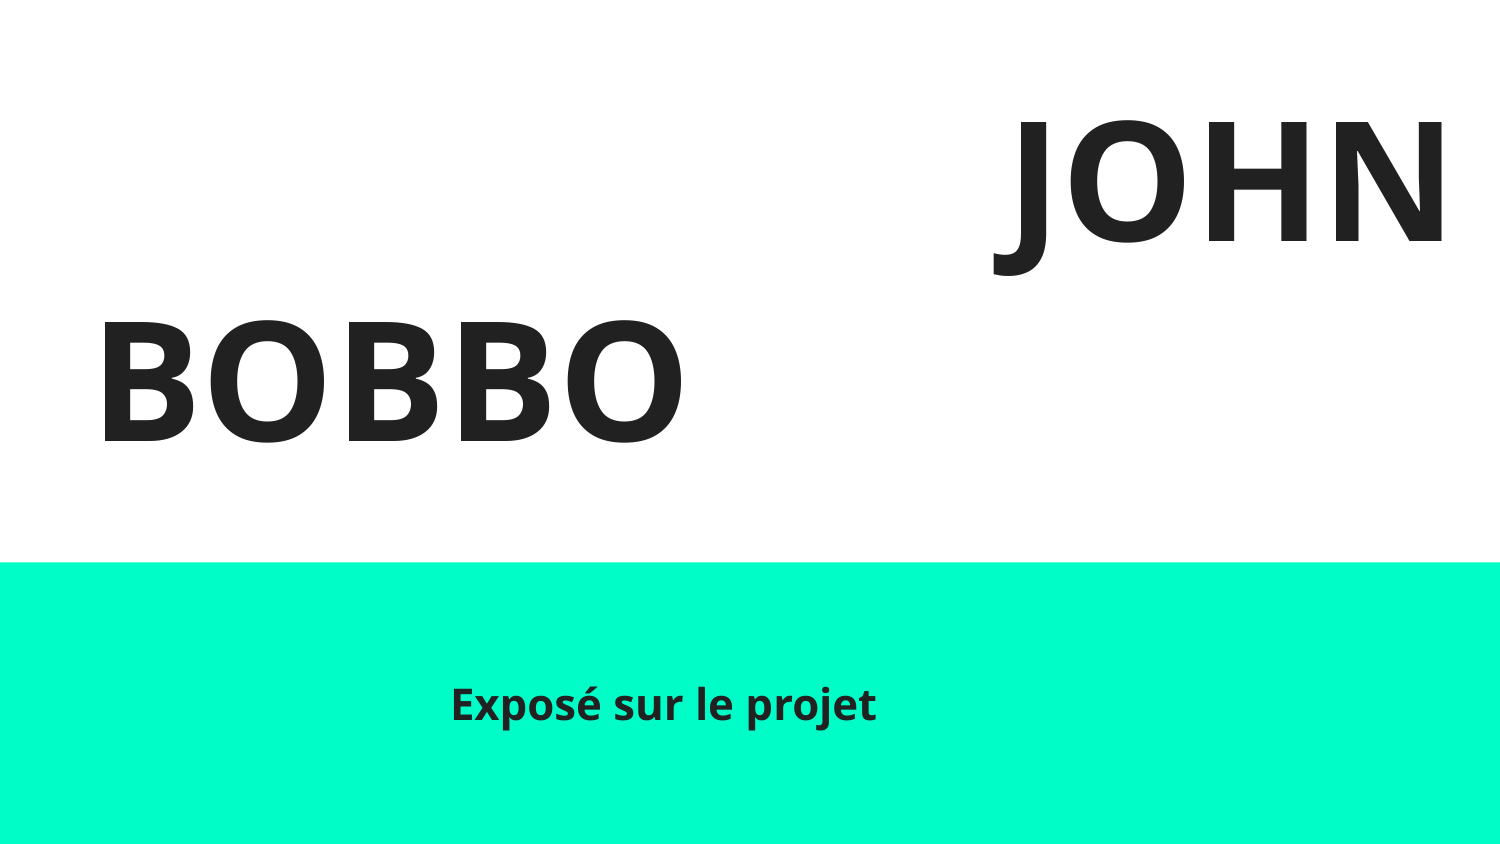

# JOHN BOBBO
Exposé sur le projet